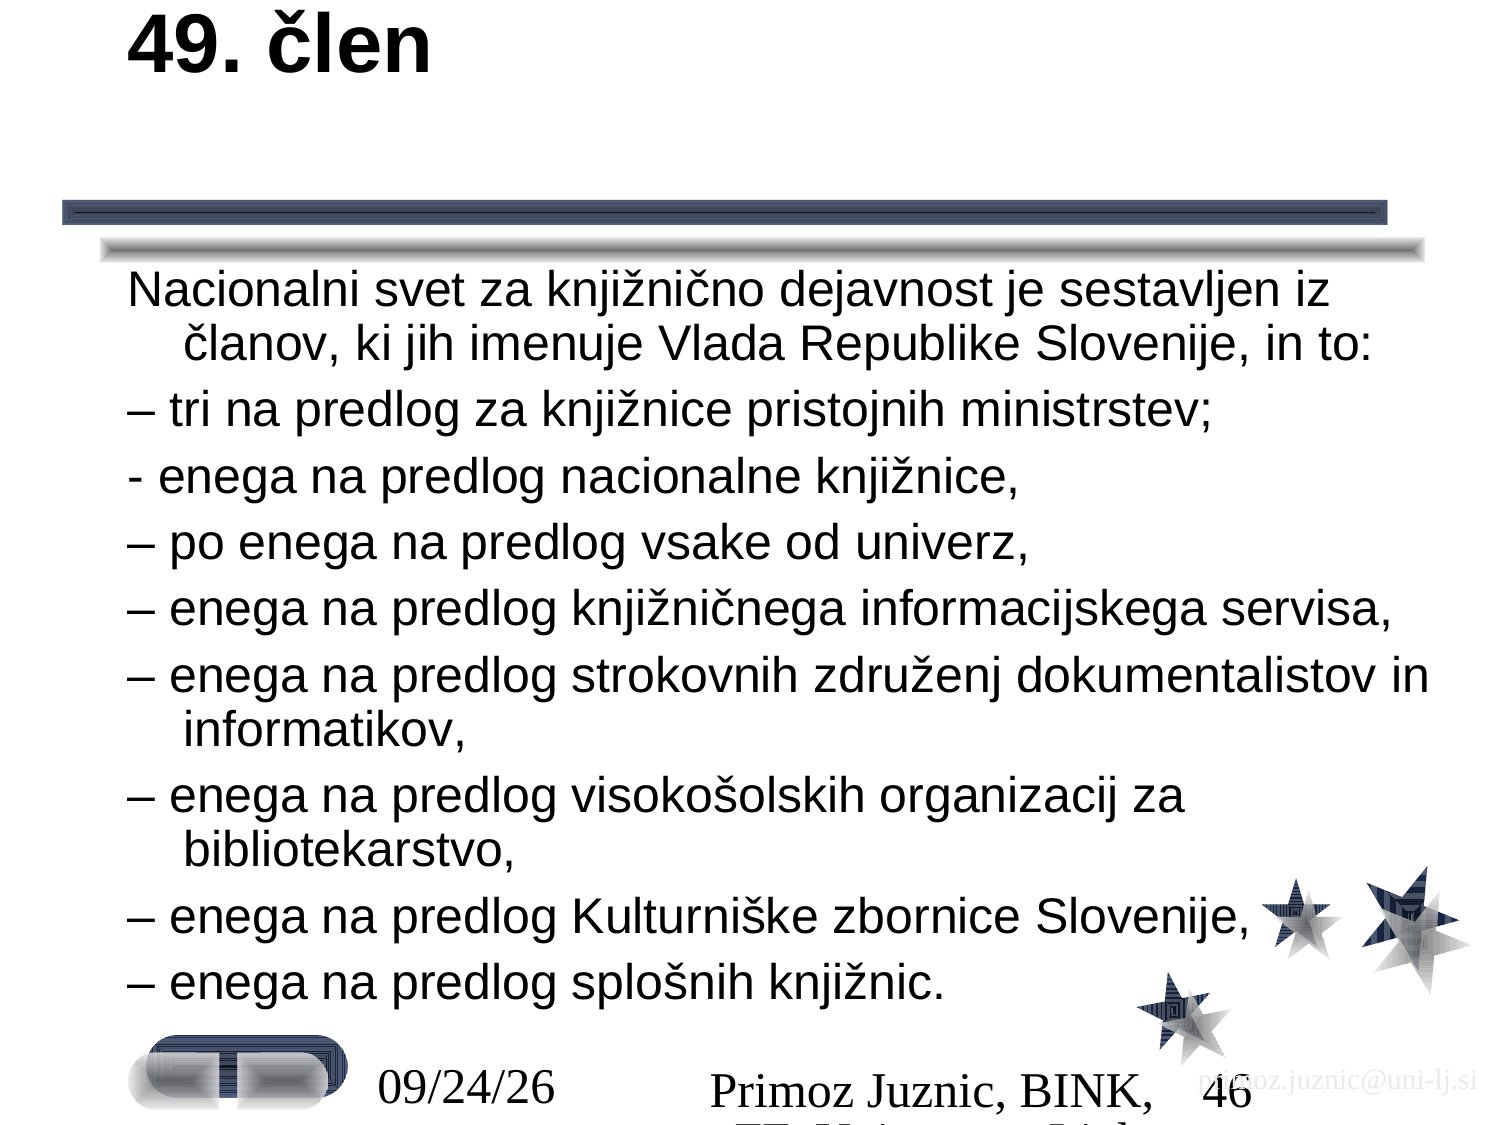

# 49. člen
Nacionalni svet za knjižnično dejavnost je sestavljen iz članov, ki jih imenuje Vlada Republike Slovenije, in to:
– tri na predlog za knjižnice pristojnih ministrstev;
- enega na predlog nacionalne knjižnice,
– po enega na predlog vsake od univerz,
– enega na predlog knjižničnega informacijskega servisa,
– enega na predlog strokovnih združenj dokumentalistov in informatikov,
– enega na predlog visokošolskih organizacij za bibliotekarstvo,
– enega na predlog Kulturniške zbornice Slovenije,
– enega na predlog splošnih knjižnic.
Primoz Juznic, BINK, FF, Univerza v Ljubljani
46